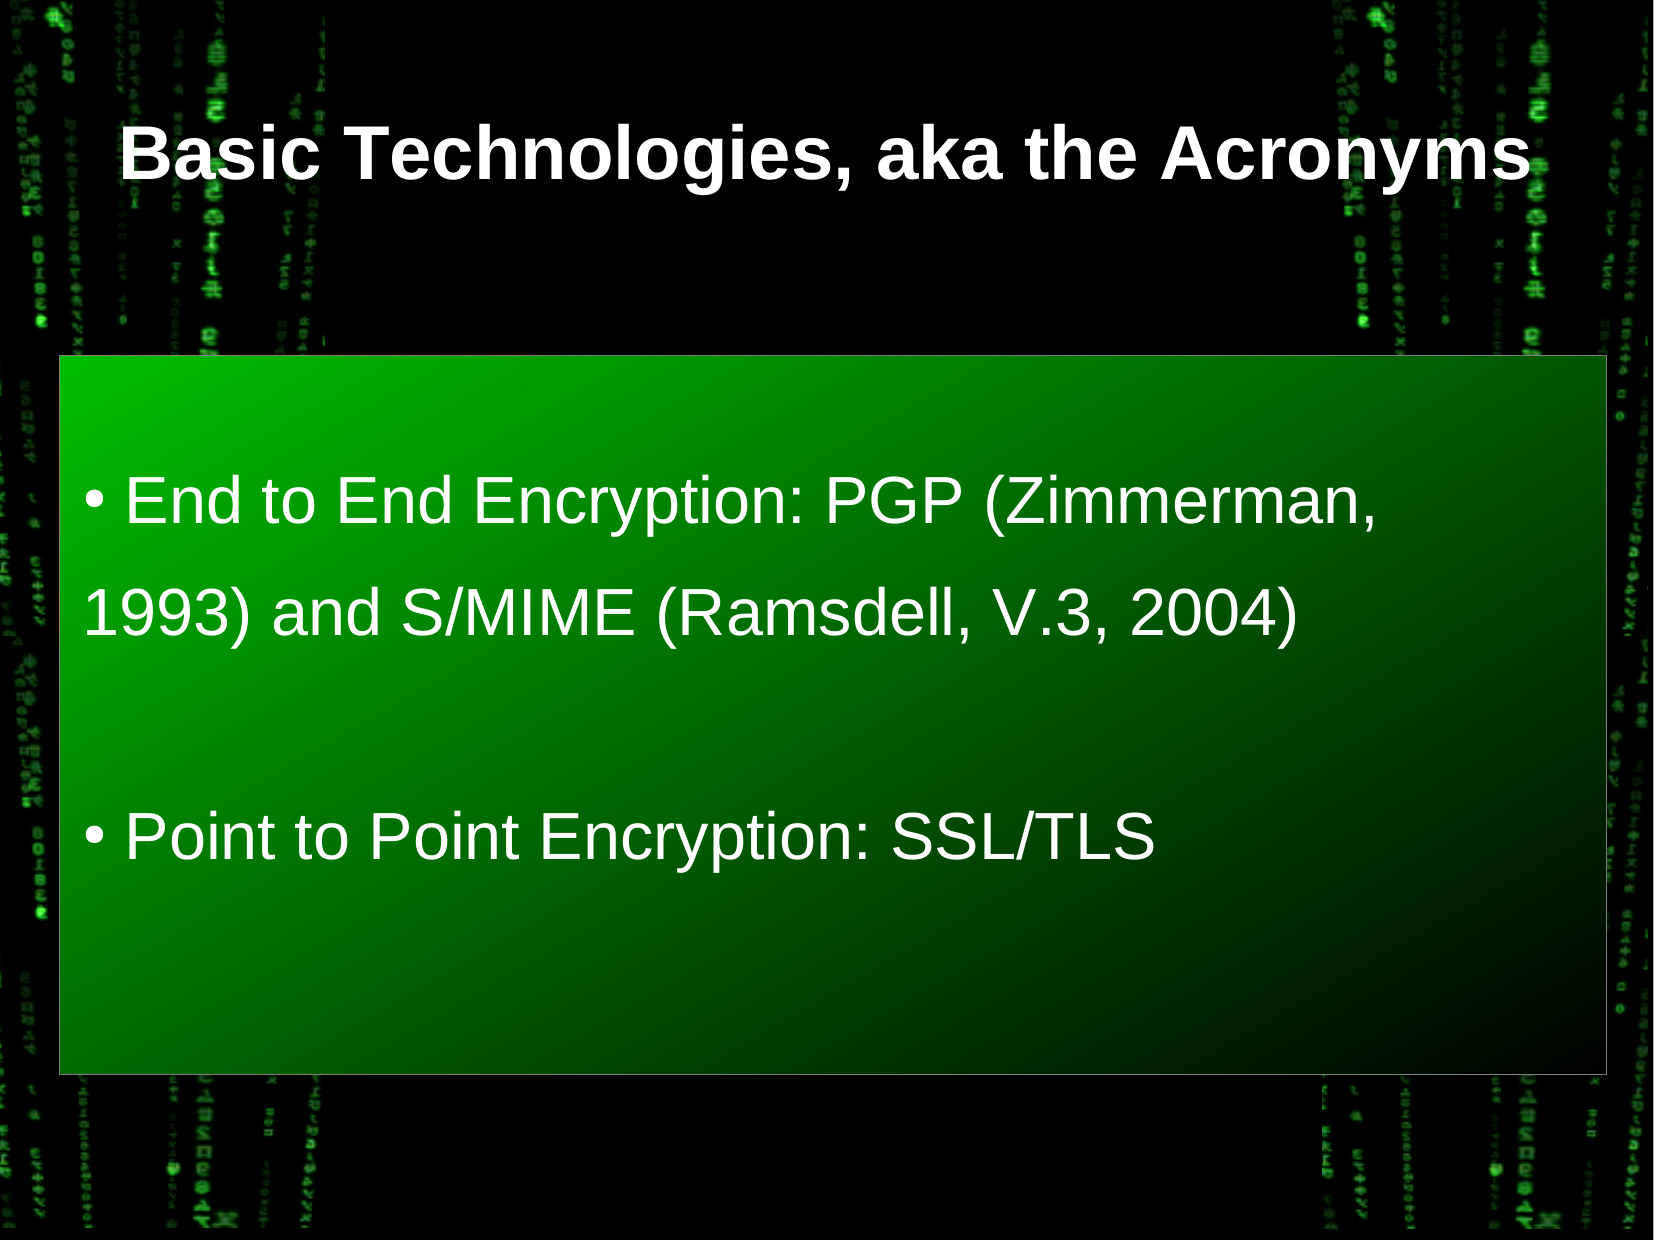

# Basic Technologies, aka the Acronyms
 End to End Encryption: PGP (Zimmerman, 1993) and S/MIME (Ramsdell, V.3, 2004)
 Point to Point Encryption: SSL/TLS